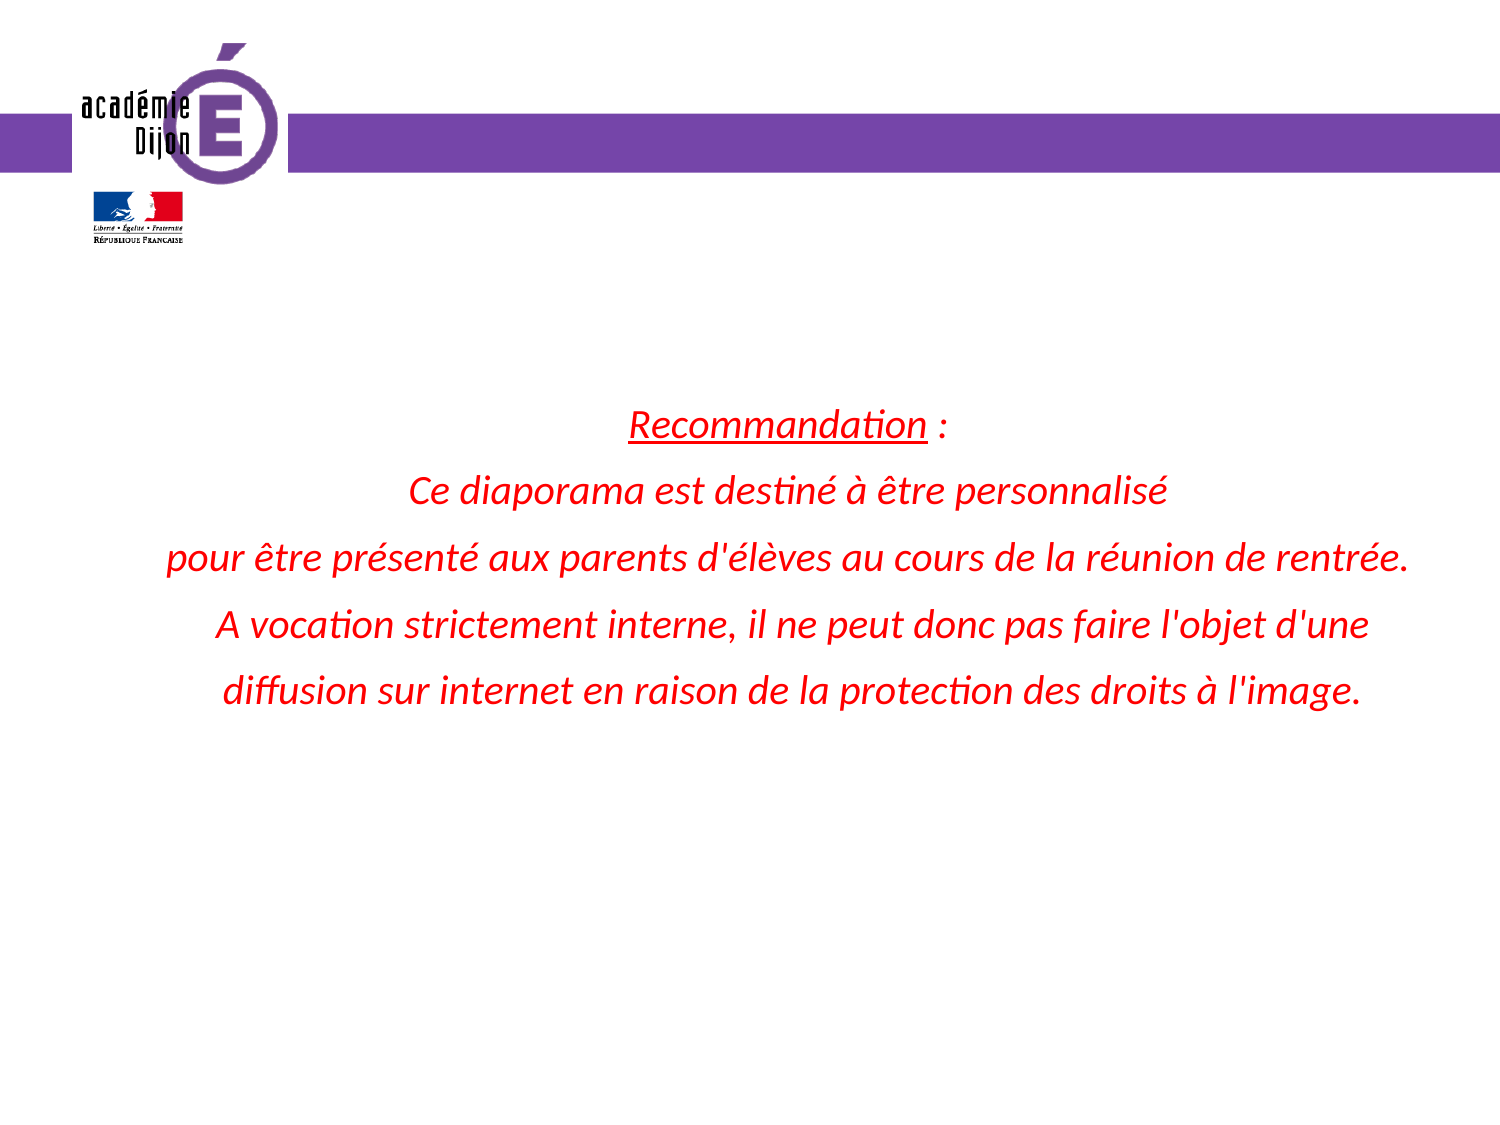

Recommandation :
Ce diaporama est destiné à être personnalisé
pour être présenté aux parents d'élèves au cours de la réunion de rentrée.
A vocation strictement interne, il ne peut donc pas faire l'objet d'une
 diffusion sur internet en raison de la protection des droits à l'image.
# Ce diaporama esce cet destiné à être personnalisé. Son objectif est d'être visionné par les parents d'élèves. Il ne doit pas être diffusé sur internet en raison de la protection des droits à l'image.